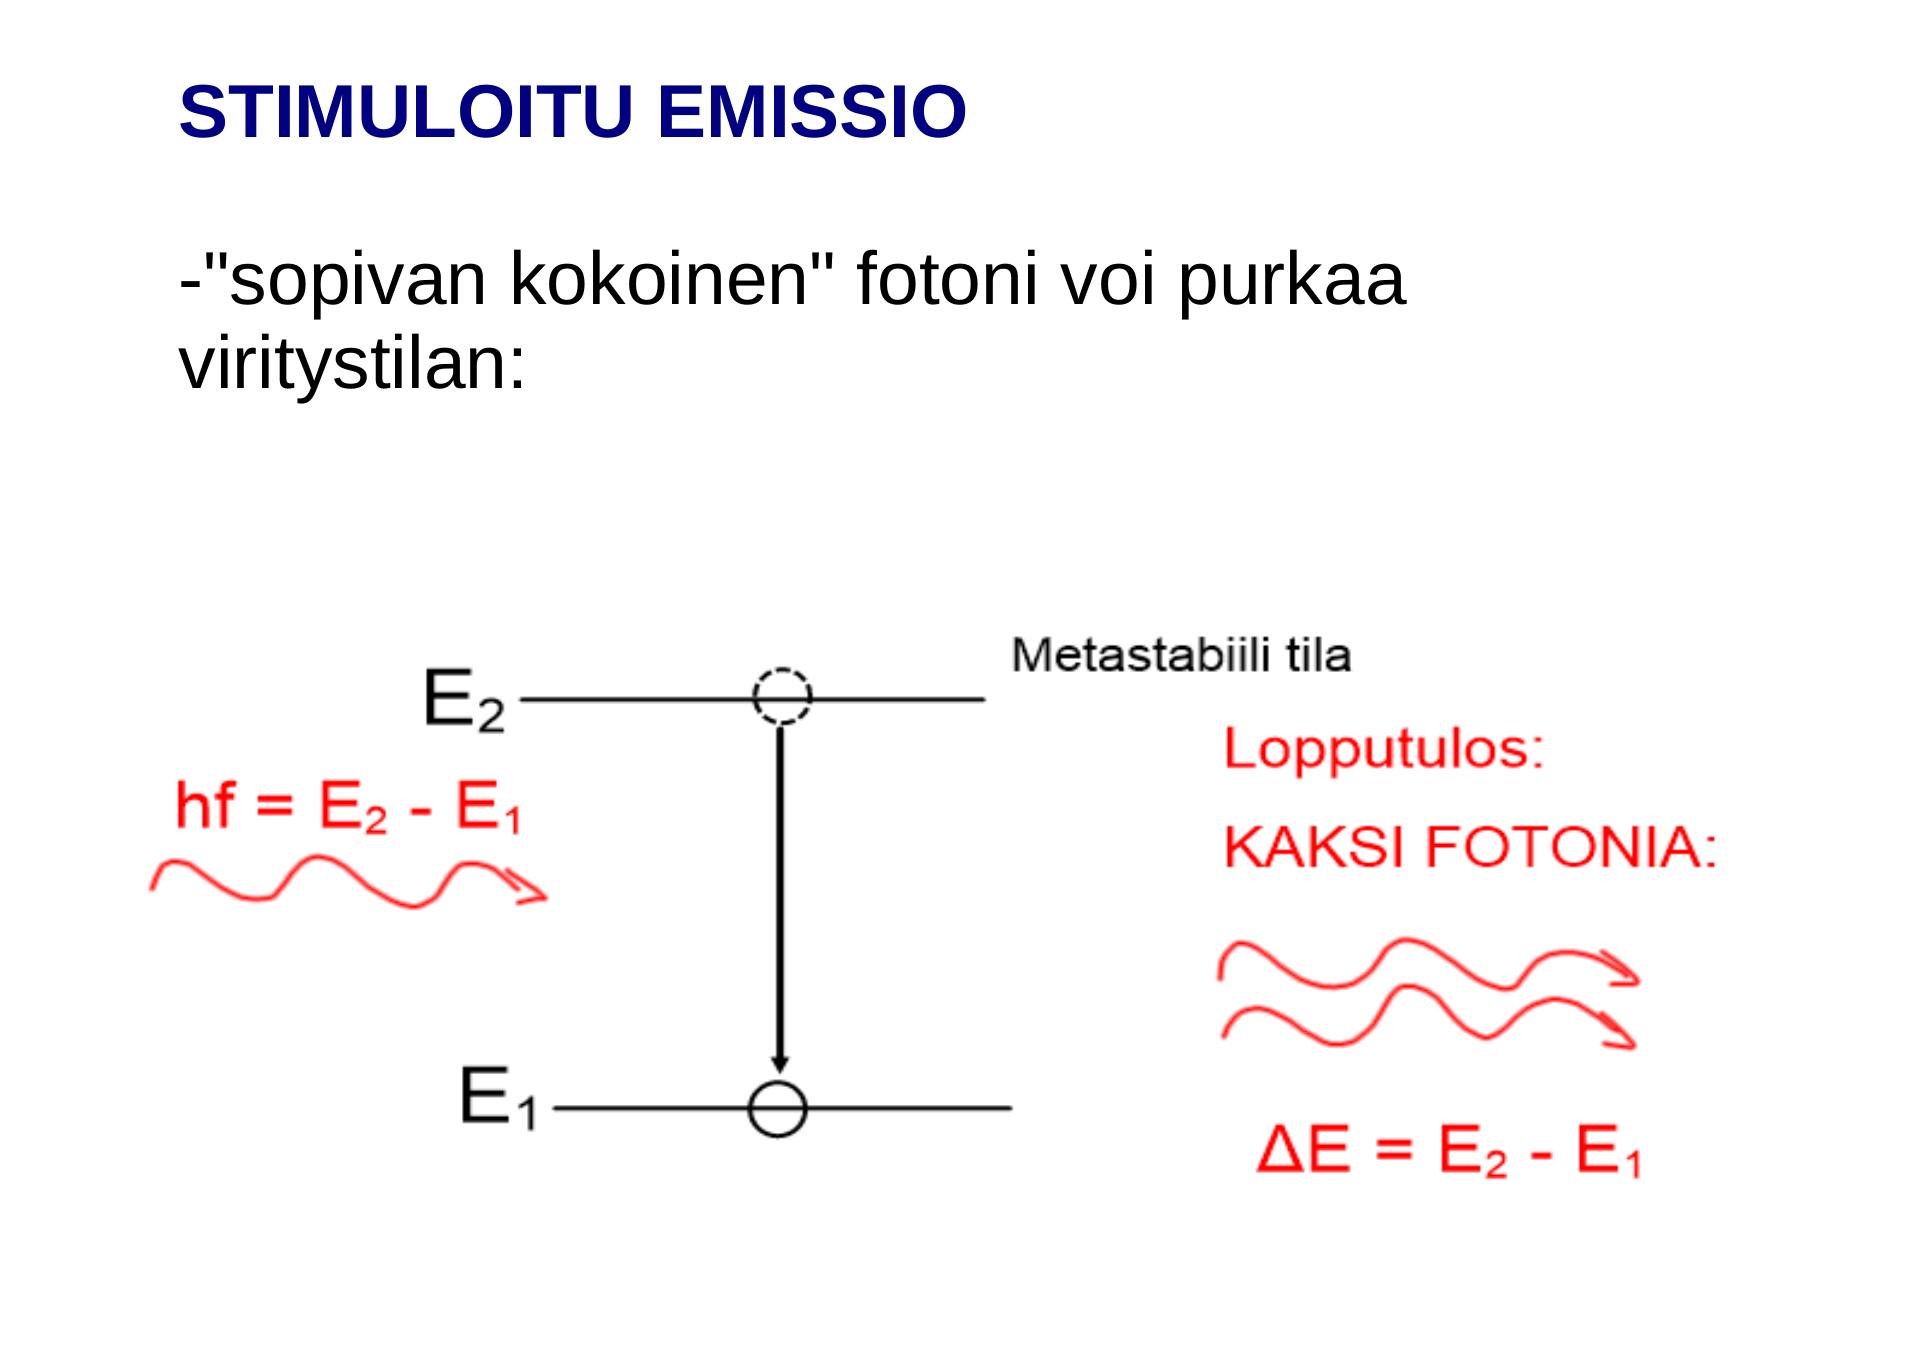

STIMULOITU EMISSIO
-"sopivan kokoinen" fotoni voi purkaa viritystilan: